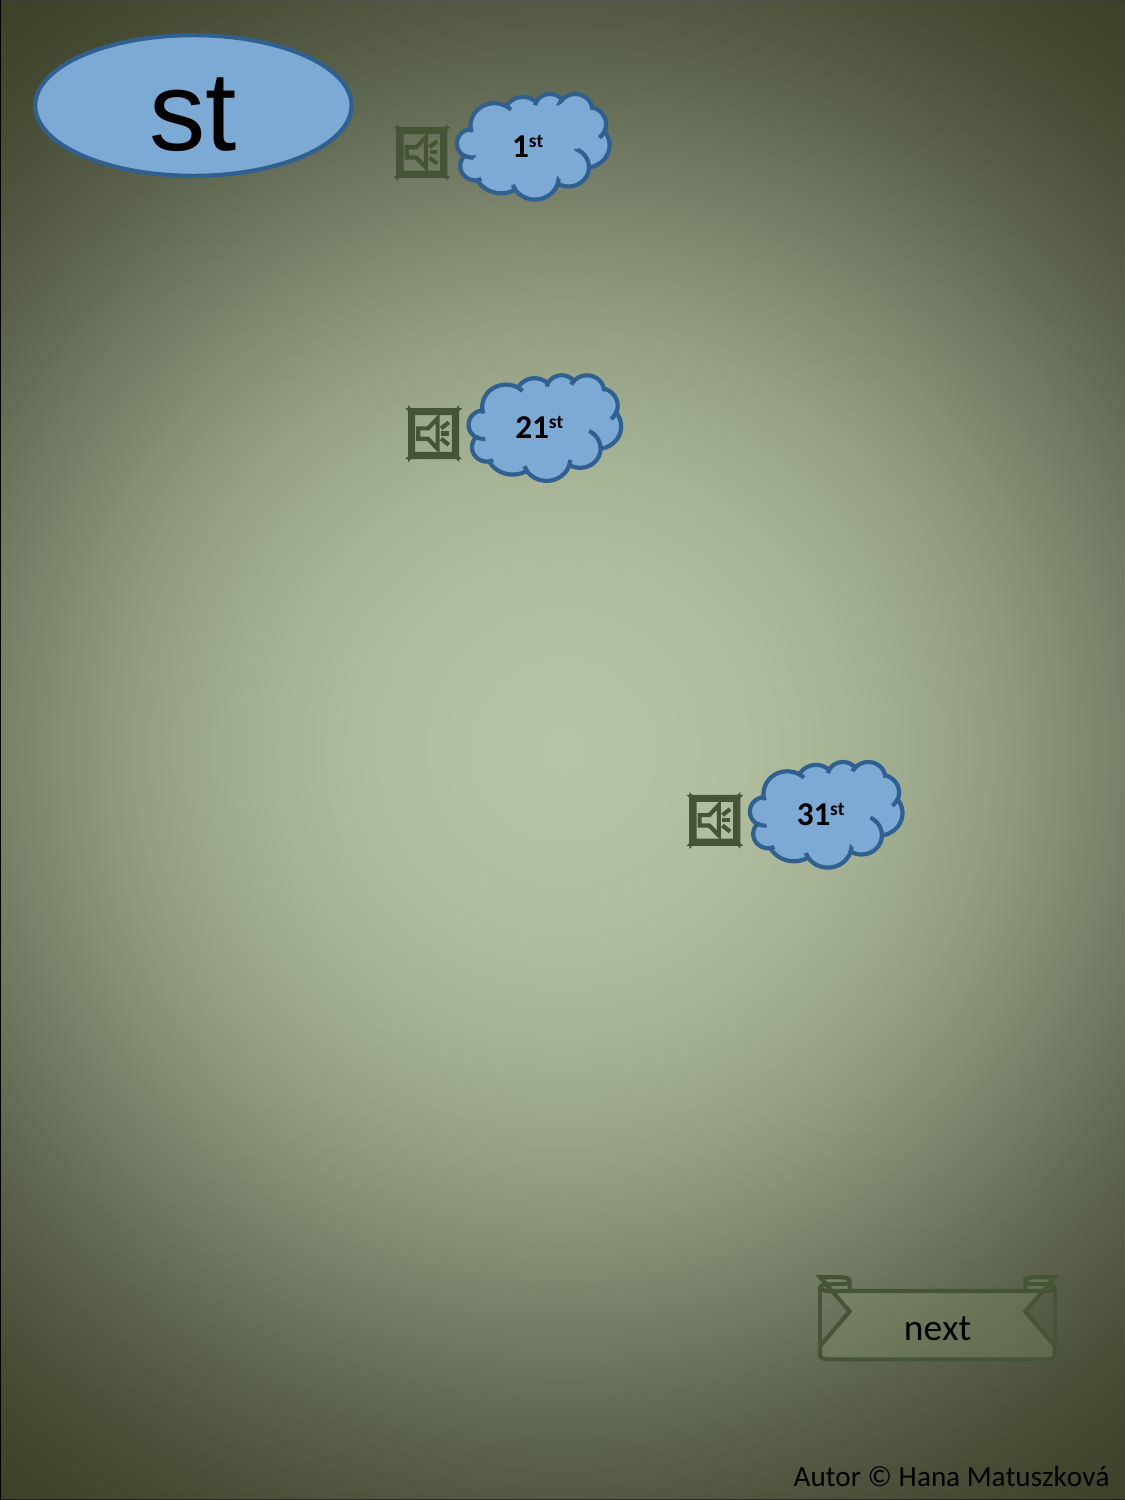

st
1st
21st
31st
next
Autor © Hana Matuszková